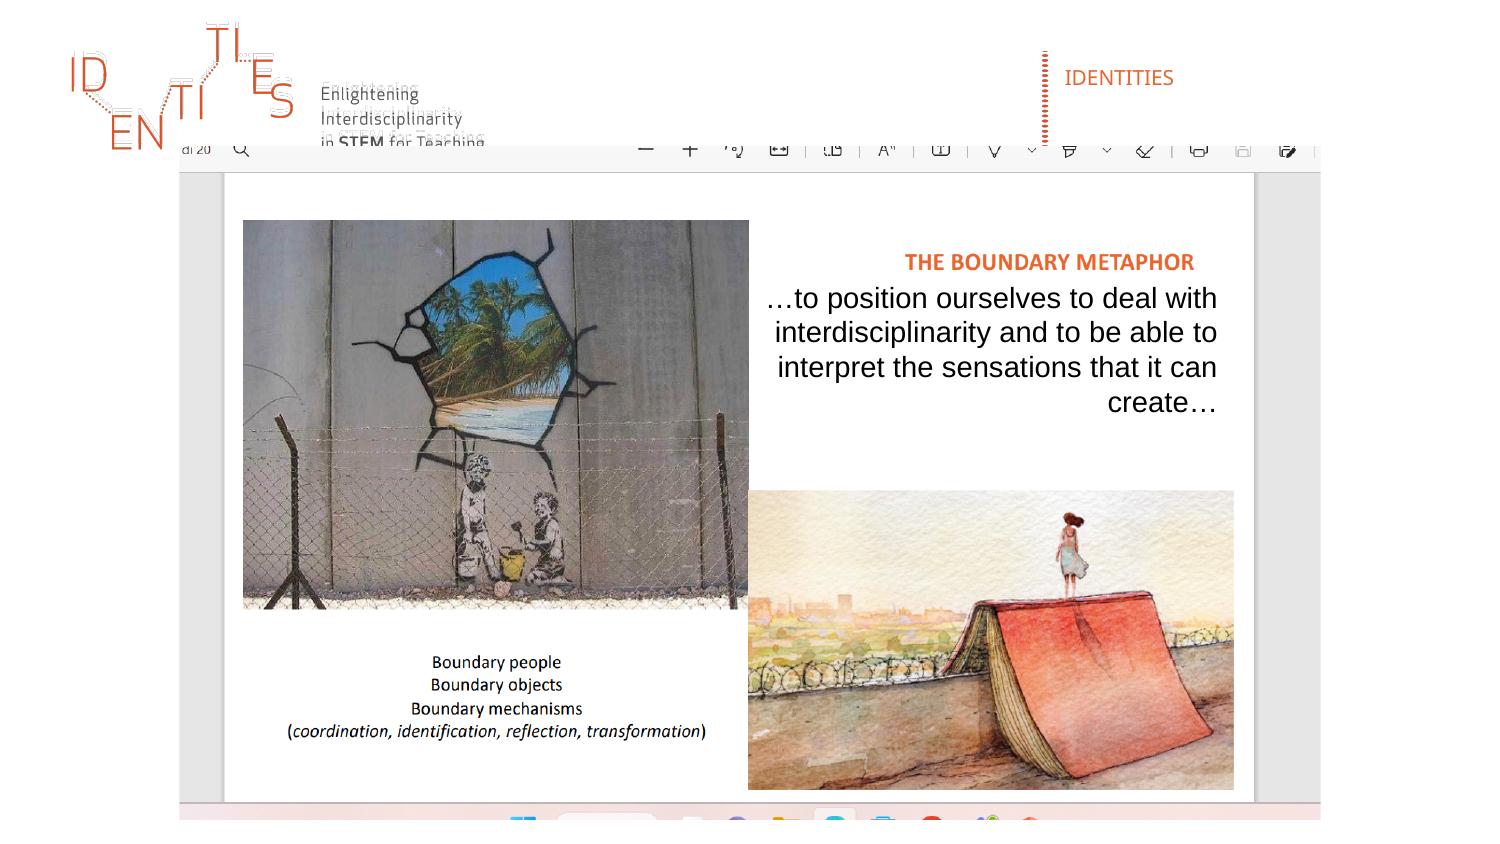

IDENTITIES
…to position ourselves to deal with interdisciplinarity and to be able to interpret the sensations that it can create…